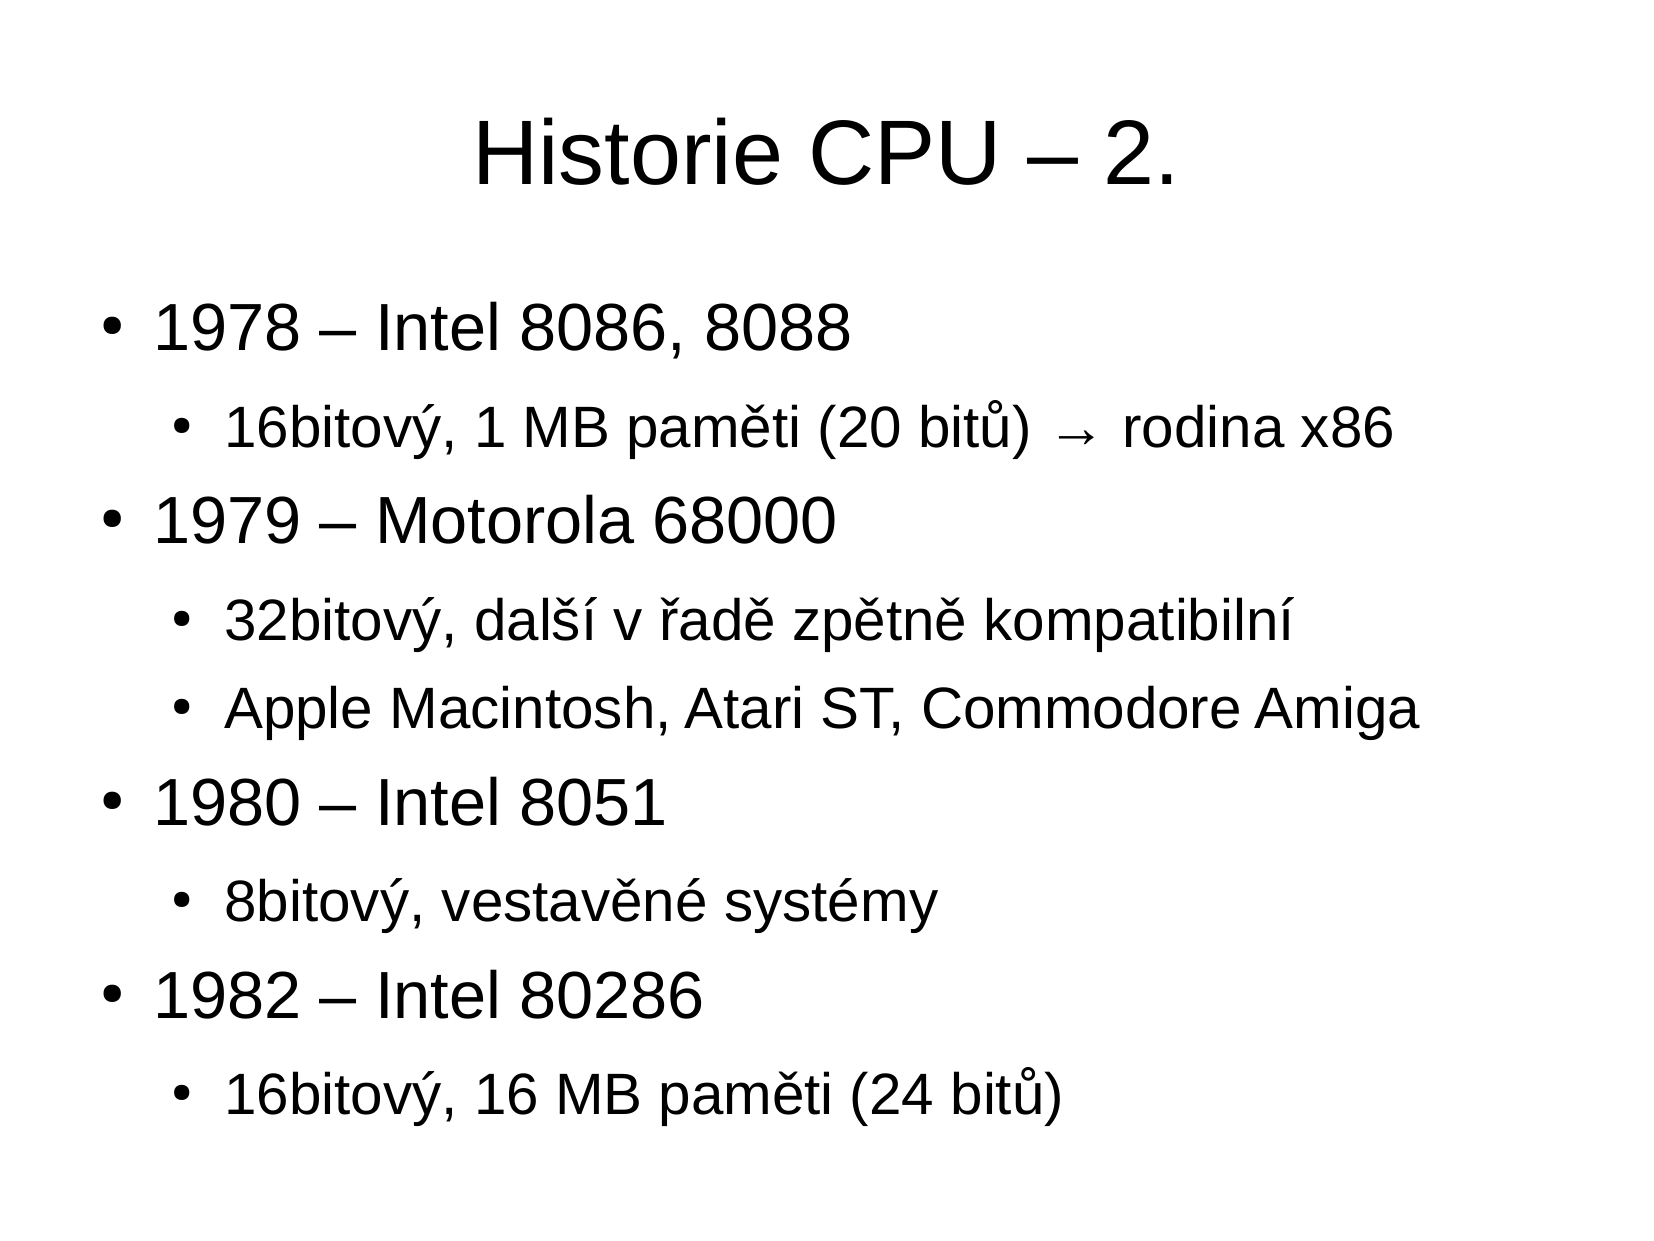

# Historie CPU – 2.
1978 – Intel 8086, 8088
16bitový, 1 MB paměti (20 bitů) → rodina x86
1979 – Motorola 68000
32bitový, další v řadě zpětně kompatibilní
Apple Macintosh, Atari ST, Commodore Amiga
1980 – Intel 8051
8bitový, vestavěné systémy
1982 – Intel 80286
16bitový, 16 MB paměti (24 bitů)